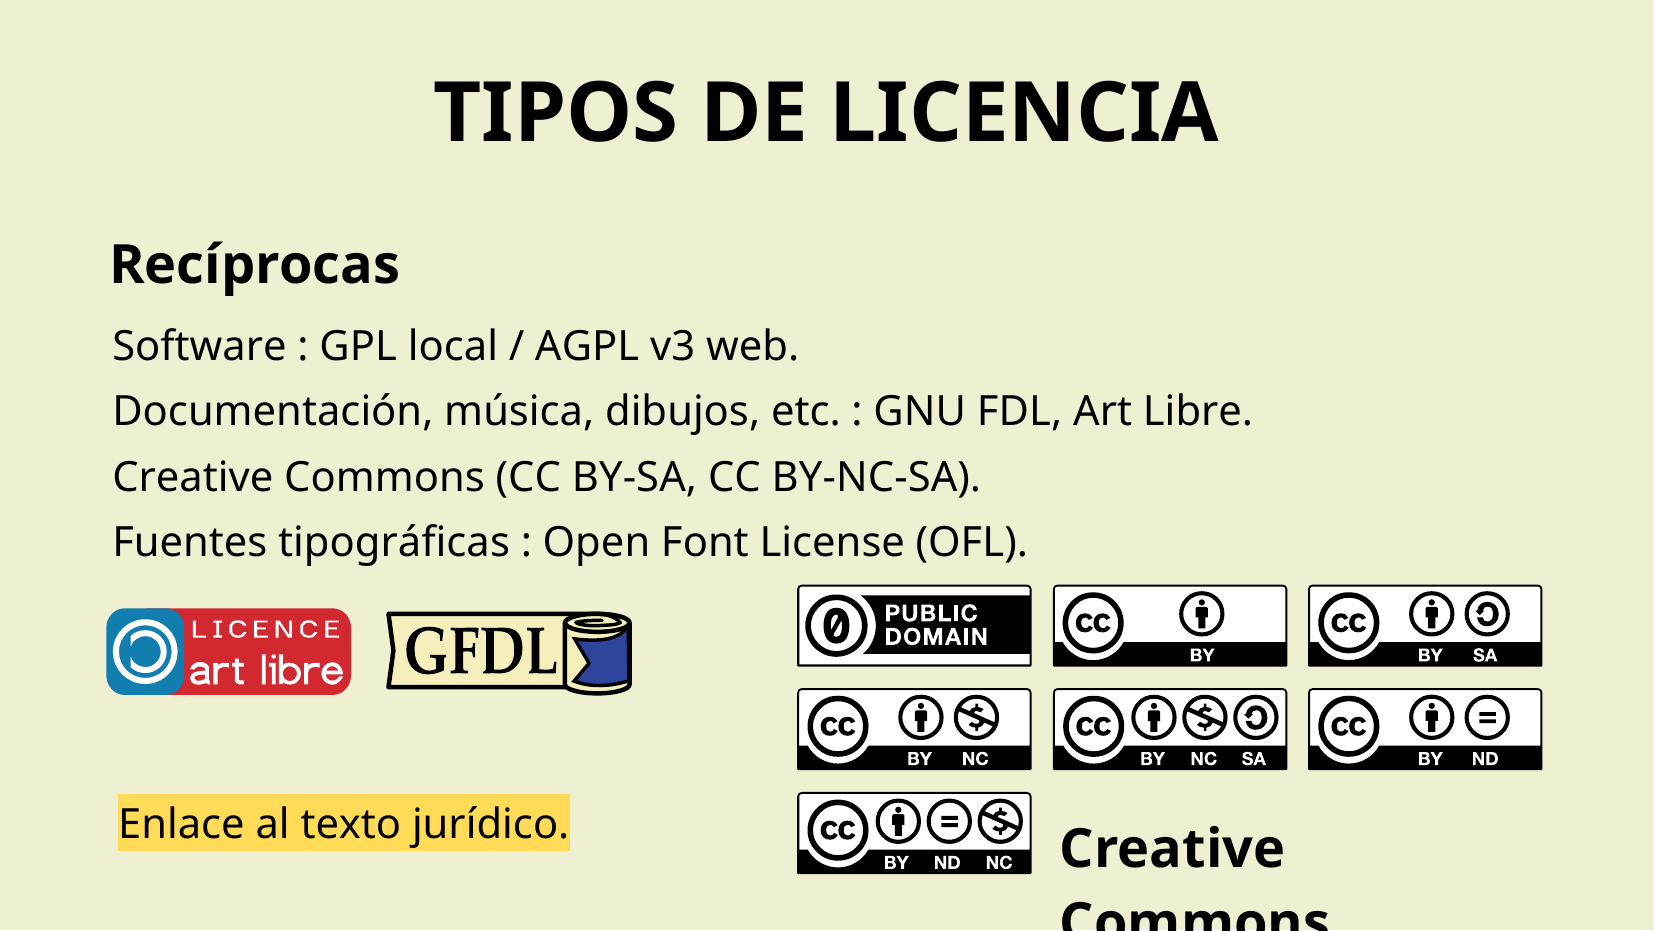

# Tipos de licencia
Recíprocas
Software : GPL local / AGPL v3 web.
Documentación, música, dibujos, etc. : GNU FDL, Art Libre.
Creative Commons (CC BY-SA, CC BY-NC-SA).
Fuentes tipográficas : Open Font License (OFL).
Enlace al texto jurídico.
Creative Commons